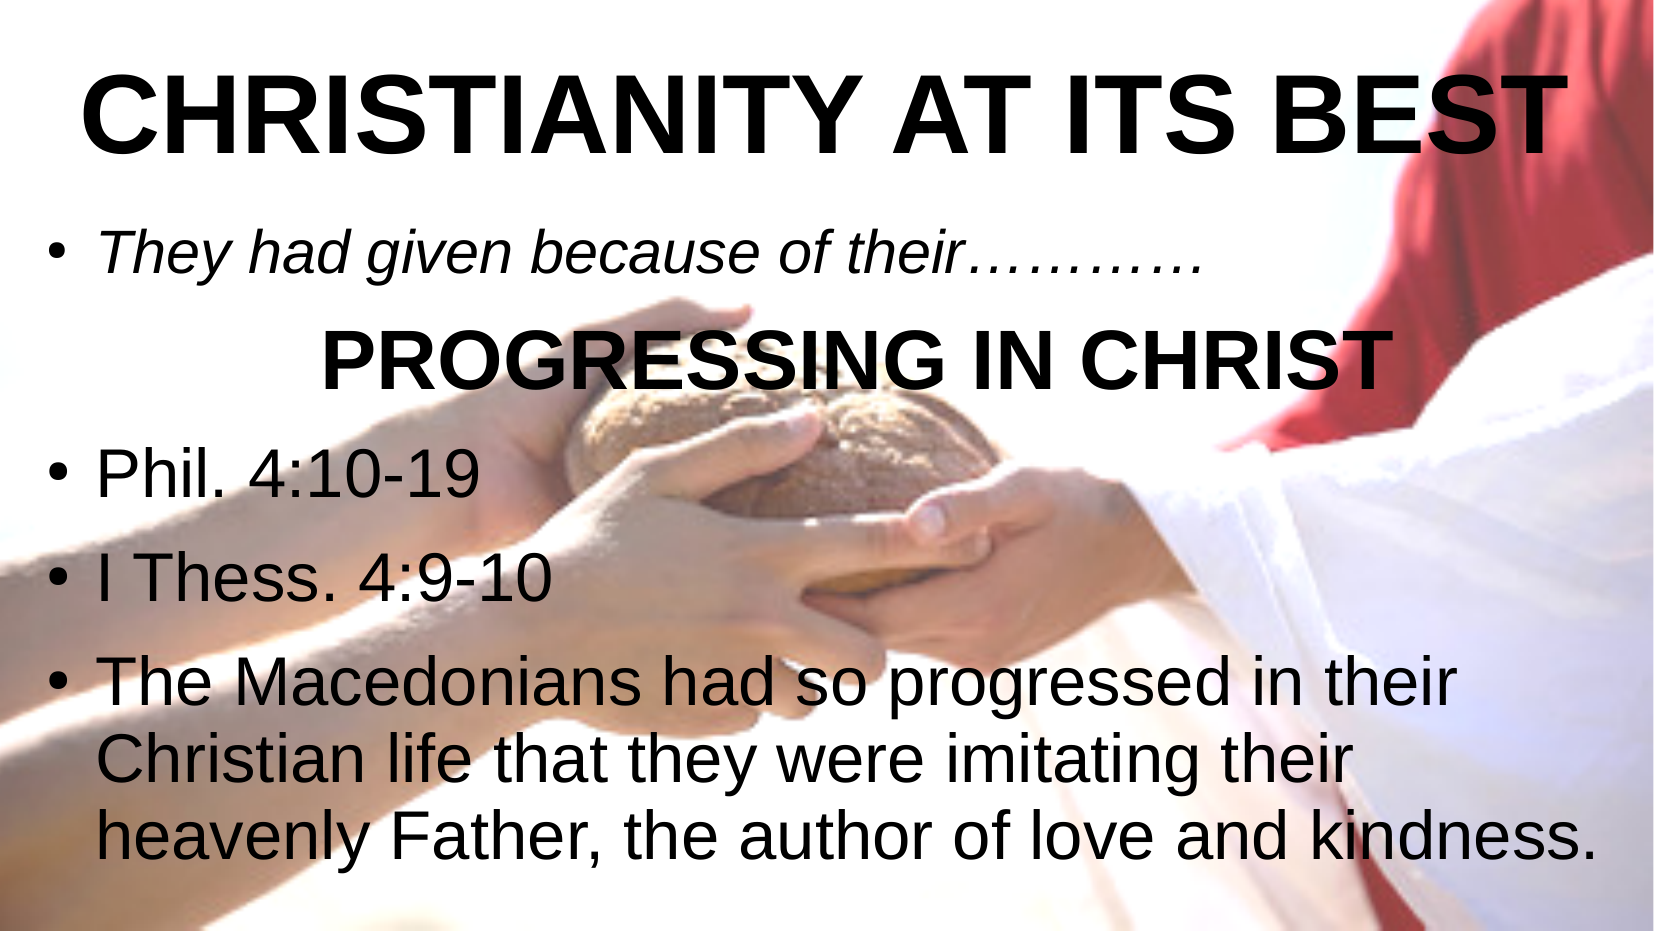

# CHRISTIANITY AT ITS BEST
They had given because of their…………
PROGRESSING IN CHRIST
Phil. 4:10-19
I Thess. 4:9-10
The Macedonians had so progressed in their Christian life that they were imitating their heavenly Father, the author of love and kindness.